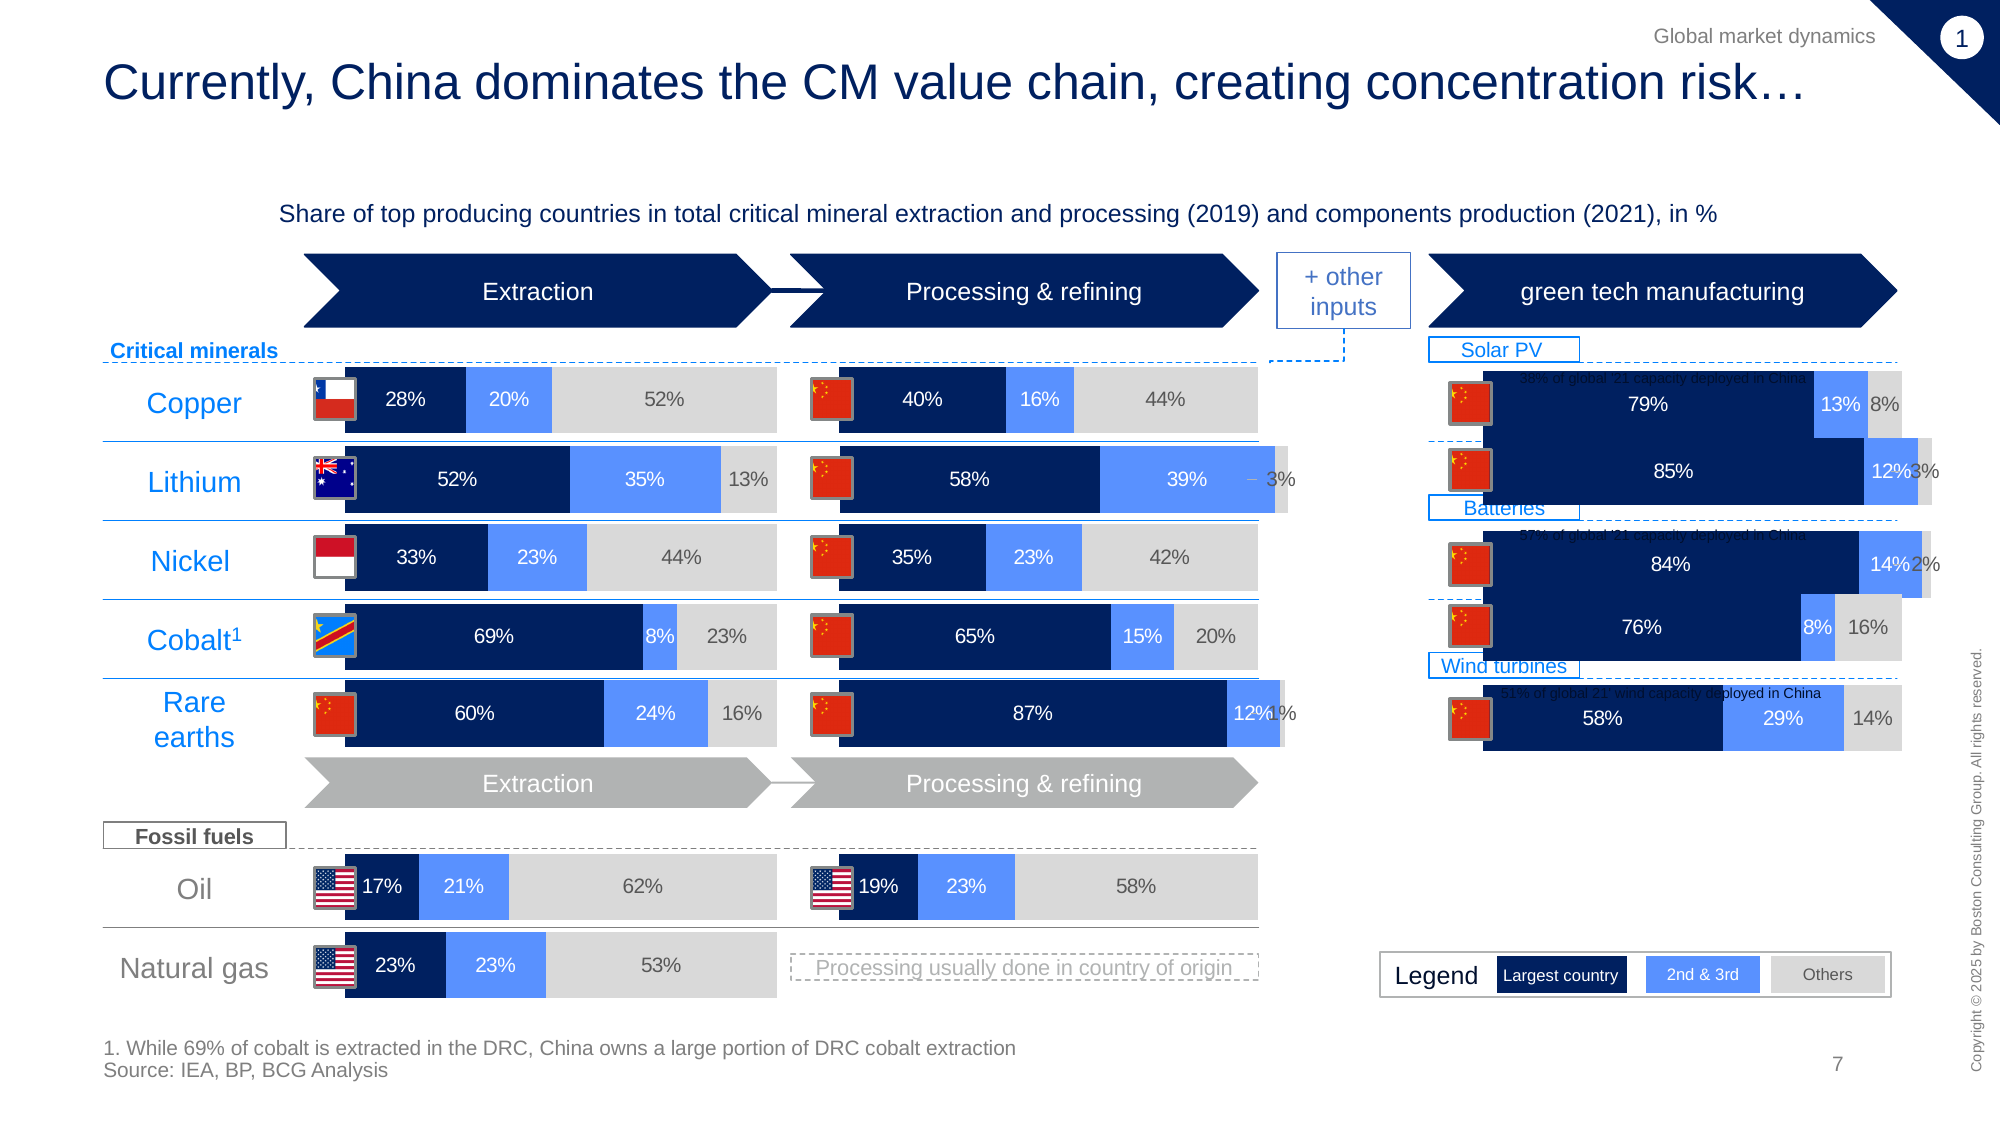

Global market dynamics
1
# Currently, China dominates the CM value chain, creating concentration risk…
Share of top producing countries in total critical mineral extraction and processing (2019) and components production (2021), in %
+ other inputs
Extraction
Processing & refining
green tech manufacturing
Critical minerals
Solar PV
### Chart
| Category | Series1 | Series2 | Series3 |
|---|---|---|---|
| 1 | 28.0 | 20.0 | 52.0 |
### Chart
| Category | Series1 | Series2 | Series3 |
|---|---|---|---|
| 1 | 40.0 | 16.0 | 44.0 |
### Chart
| Category | Series1 | Series2 | Series3 |
|---|---|---|---|
| 1 | 79.0 | 13.0 | 8.0 |38% of global '21 capacity deployed in China
Copper
### Chart
| Category | Series1 | Series2 | Series3 |
|---|---|---|---|
| 1 | 85.0 | 12.0 | 3.0 |
### Chart
| Category | Series1 | Series2 | Series3 |
|---|---|---|---|
| 1 | 52.0 | 35.0 | 13.0 |
### Chart
| Category | Series1 | Series2 | Series3 |
|---|---|---|---|
| 1 | 58.0 | 39.0 | 3.0 |
Lithium
Batteries
### Chart
| Category | Series1 | Series2 | Series3 |
|---|---|---|---|
| 1 | 33.0 | 23.0 | 44.0 |
### Chart
| Category | Series1 | Series2 | Series3 |
|---|---|---|---|
| 1 | 35.0 | 23.0 | 42.0 |
### Chart
| Category | Series1 | Series2 | Series3 |
|---|---|---|---|
| 1 | 84.0 | 14.0 | 2.0 |57% of global '21 capacity deployed in China
Nickel
### Chart
| Category | Series1 | Series2 | Series3 |
|---|---|---|---|
| 1 | 76.0 | 8.0 | 16.0 |
### Chart
| Category | Series1 | Series2 | Series3 |
|---|---|---|---|
| 1 | 69.0 | 8.0 | 23.0 |
### Chart
| Category | Series1 | Series2 | Series3 |
|---|---|---|---|
| 1 | 65.0 | 15.0 | 20.0 |
Cobalt1
Wind turbines
### Chart
| Category | Series1 | Series2 | Series3 |
|---|---|---|---|
| 1 | 60.0 | 24.0 | 16.0 |
### Chart
| Category | Series1 | Series2 | Series3 |
|---|---|---|---|
| 1 | 87.0 | 12.0 | 1.0 |
### Chart
| Category | Series1 | Series2 | Series3 |
|---|---|---|---|
| 1 | 58.0 | 29.0 | 14.0 |Rare earths
51% of global 21' wind capacity deployed in China
Extraction
Processing & refining
Fossil fuels
### Chart
| Category | Series1 | Series2 | Series3 |
|---|---|---|---|
| 1 | 17.0 | 21.0 | 62.0 |
### Chart
| Category | Series1 | Series2 | Series3 |
|---|---|---|---|
| 1 | 19.0 | 23.0 | 58.0 |Oil
### Chart
| Category | Series1 | Series2 | Series3 |
|---|---|---|---|
| 1 | 23.0 | 23.0 | 53.0 |Natural gas
Legend
Largest country
2nd & 3rd
Others
Processing usually done in country of origin
1. While 69% of cobalt is extracted in the DRC, China owns a large portion of DRC cobalt extraction
Source: IEA, BP, BCG Analysis